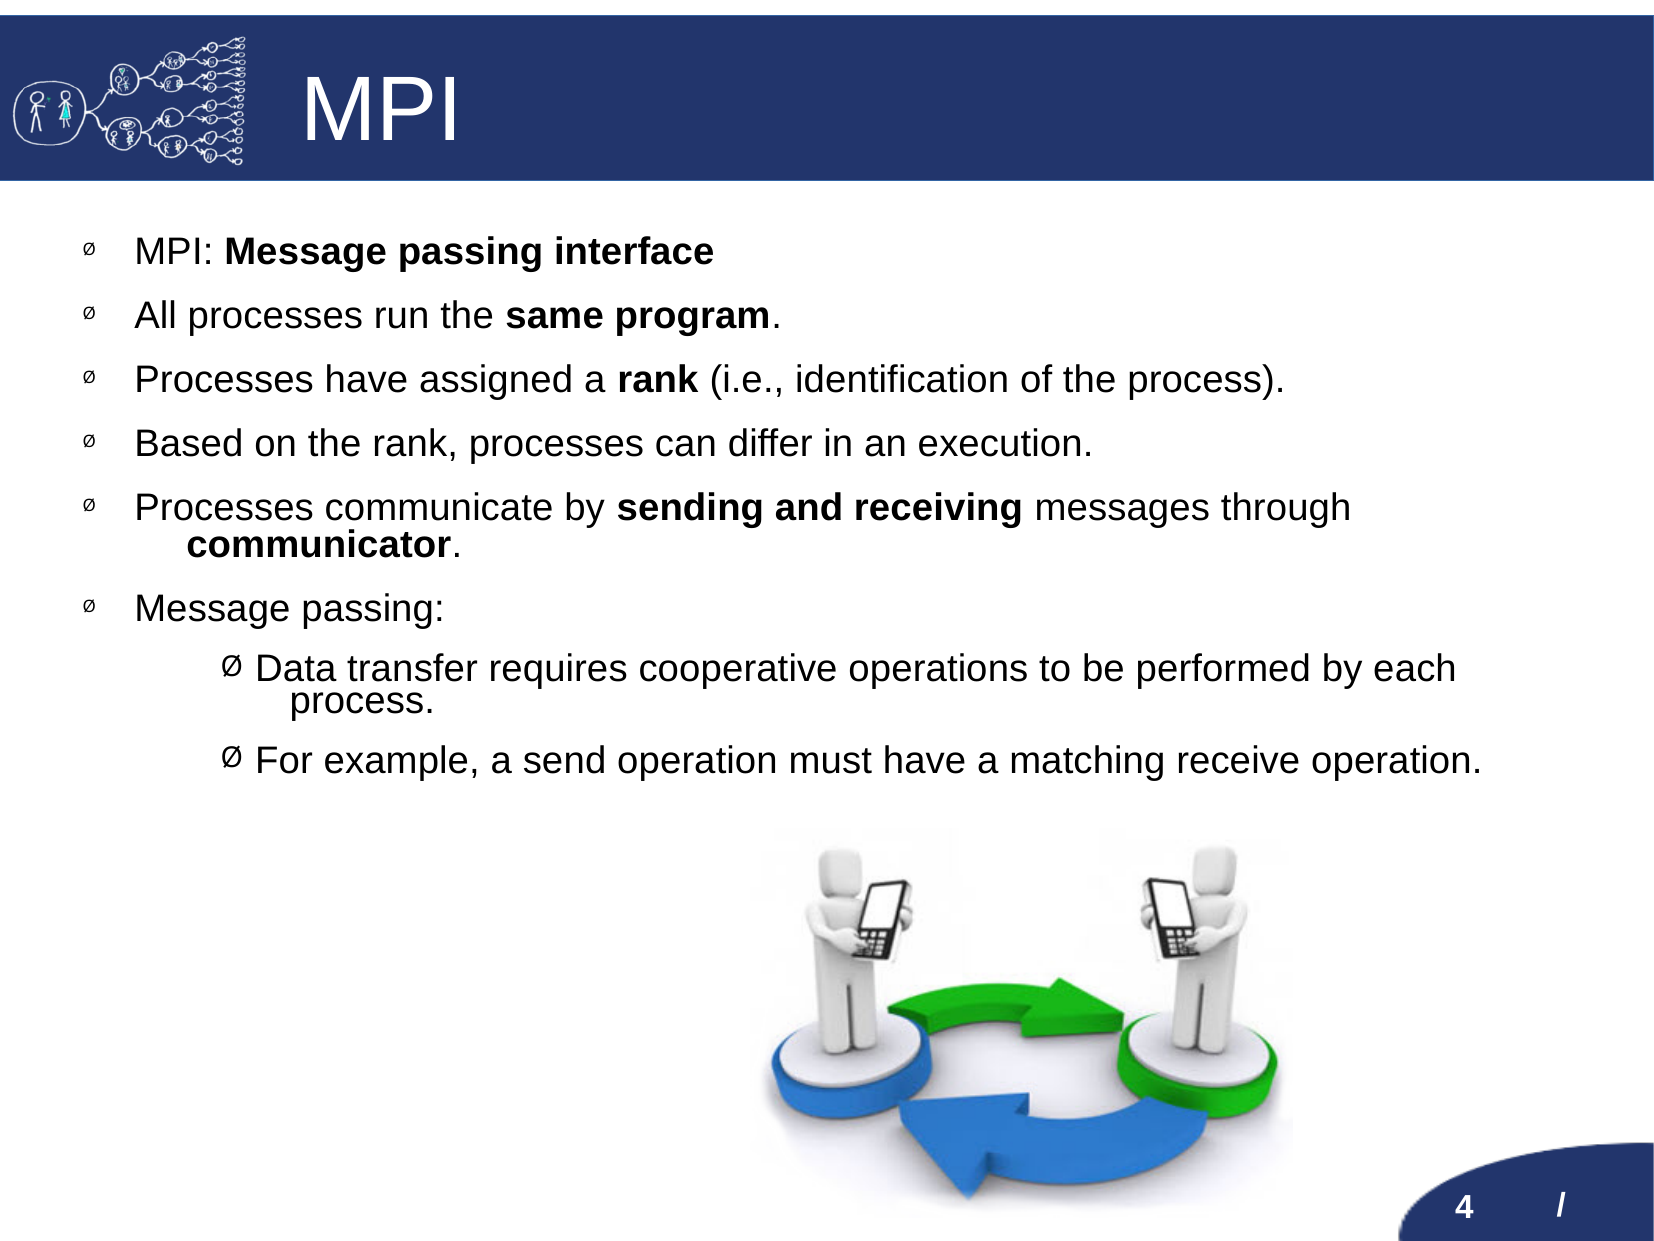

# MPI
MPI: Message passing interface
All processes run the same program.
Processes have assigned a rank (i.e., identification of the process).
Based on the rank, processes can differ in an execution.
Processes communicate by sending and receiving messages through communicator.
Message passing:
Data transfer requires cooperative operations to be performed by each process.
For example, a send operation must have a matching receive operation.